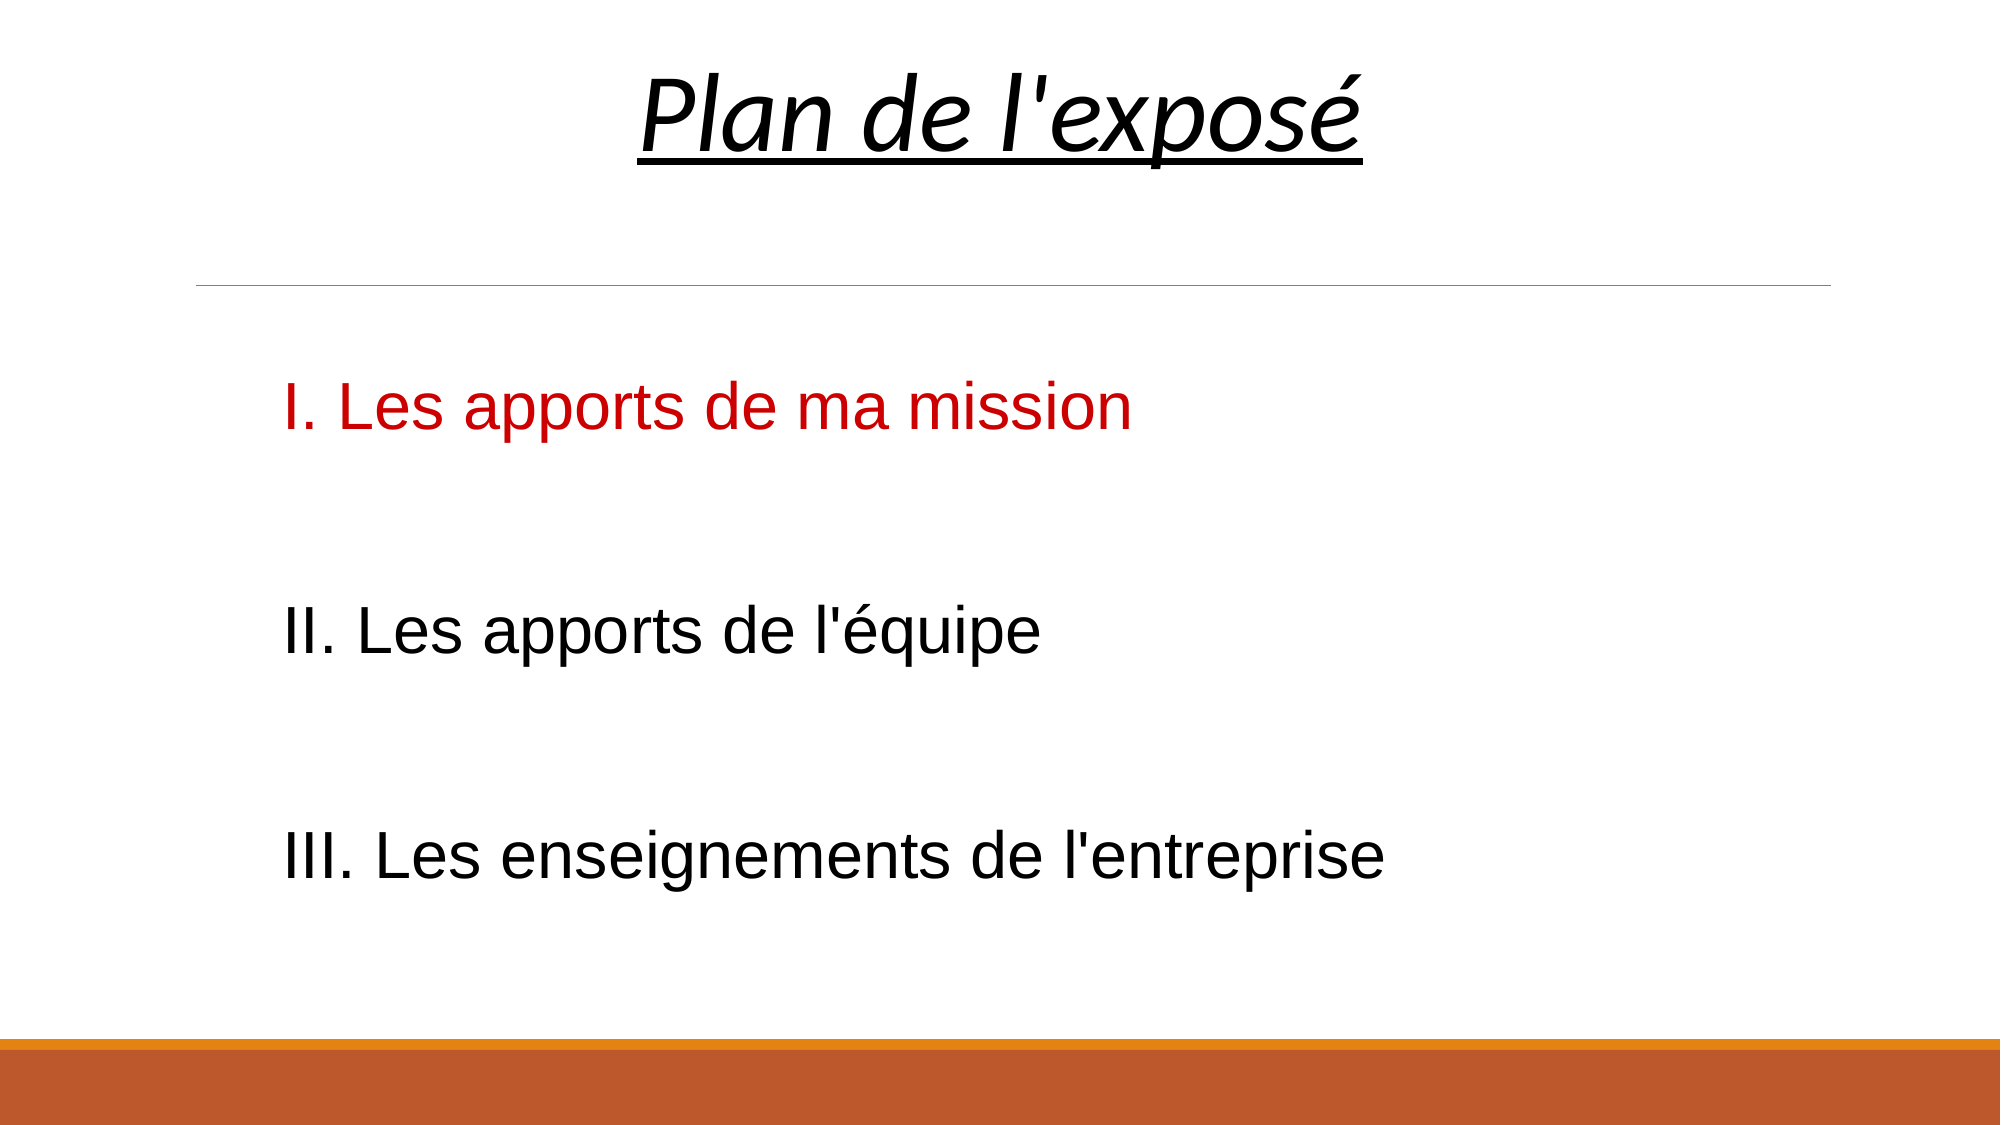

Plan de l'exposé
I. Les apports de ma mission
II. Les apports de l'équipe
III. Les enseignements de l'entreprise